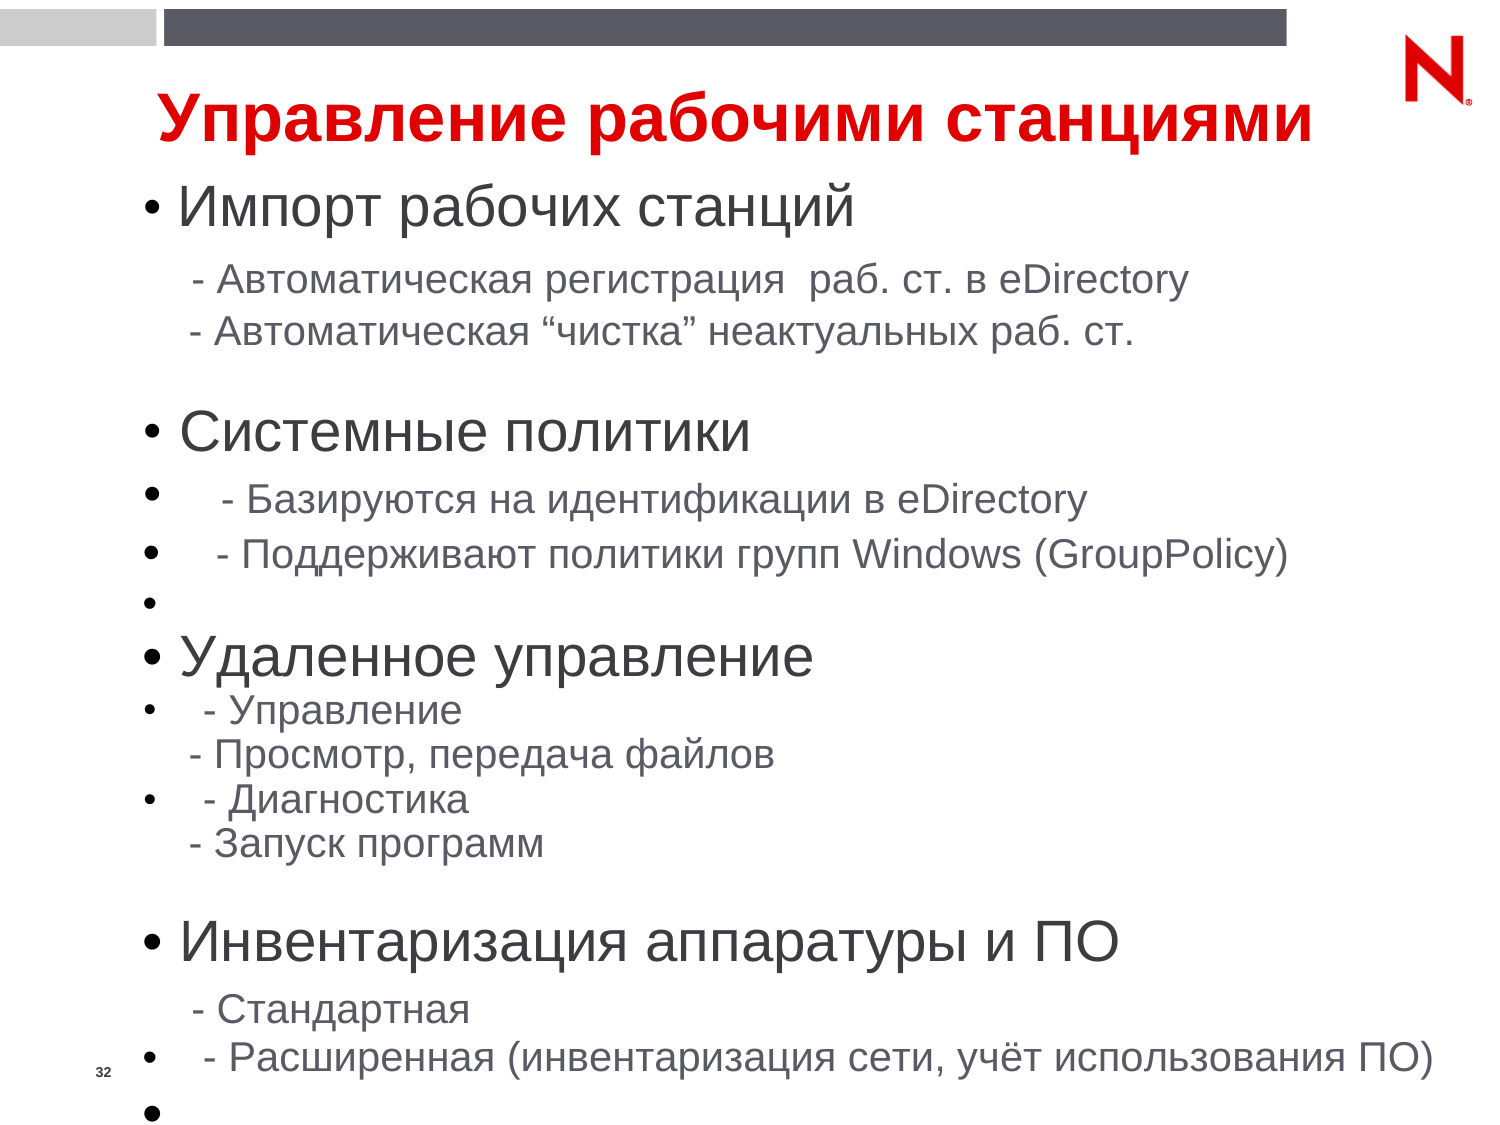

Управление рабочими станциями
 Импорт рабочих станций
 - Автоматическая регистрация раб. ст. в eDirectory
 - Автоматическая “чистка” неактуальных раб. ст.
 Системные политики
 - Базируются на идентификации в eDirectory
 - Поддерживают политики групп Windows (GroupPolicy)
 Удаленное управление
 - Управление
 - Просмотр, передача файлов
 - Диагностика
 - Запуск программ
 Инвентаризация аппаратуры и ПО
 - Стандартная
 - Расширенная (инвентаризация сети, учёт использования ПО)